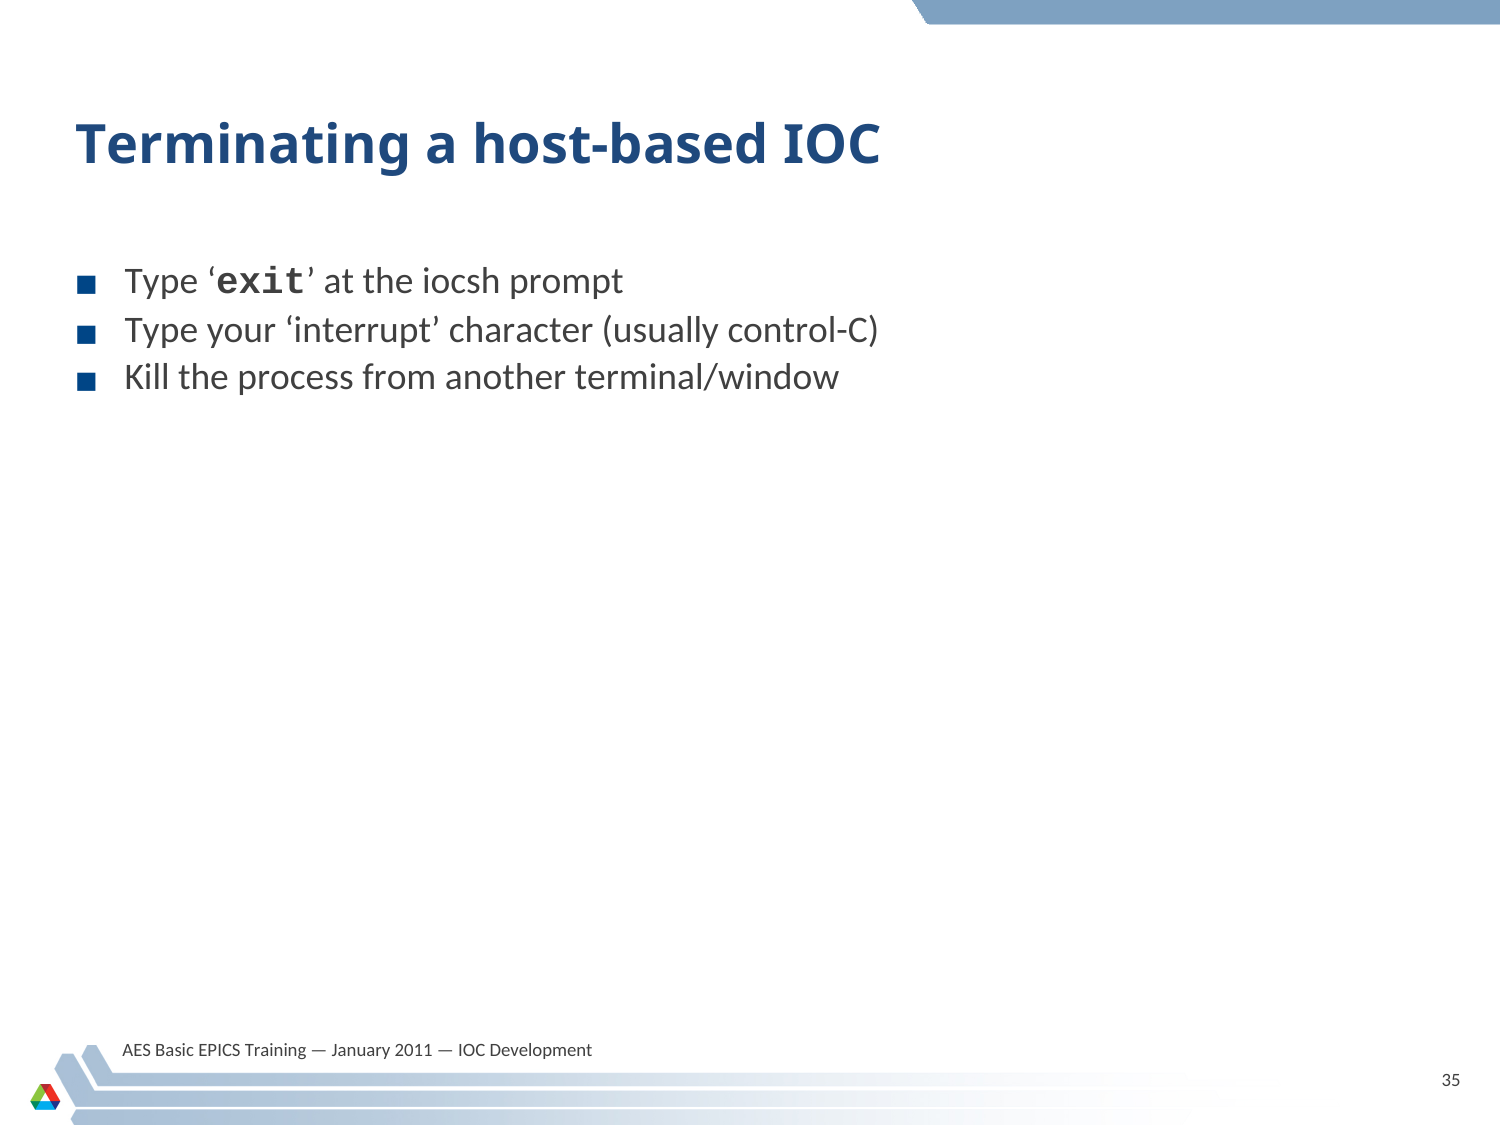

# Terminating a host-based IOC
Type ‘exit’ at the iocsh prompt
Type your ‘interrupt’ character (usually control-C)
Kill the process from another terminal/window
AES Basic EPICS Training — January 2011 — IOC Development
35